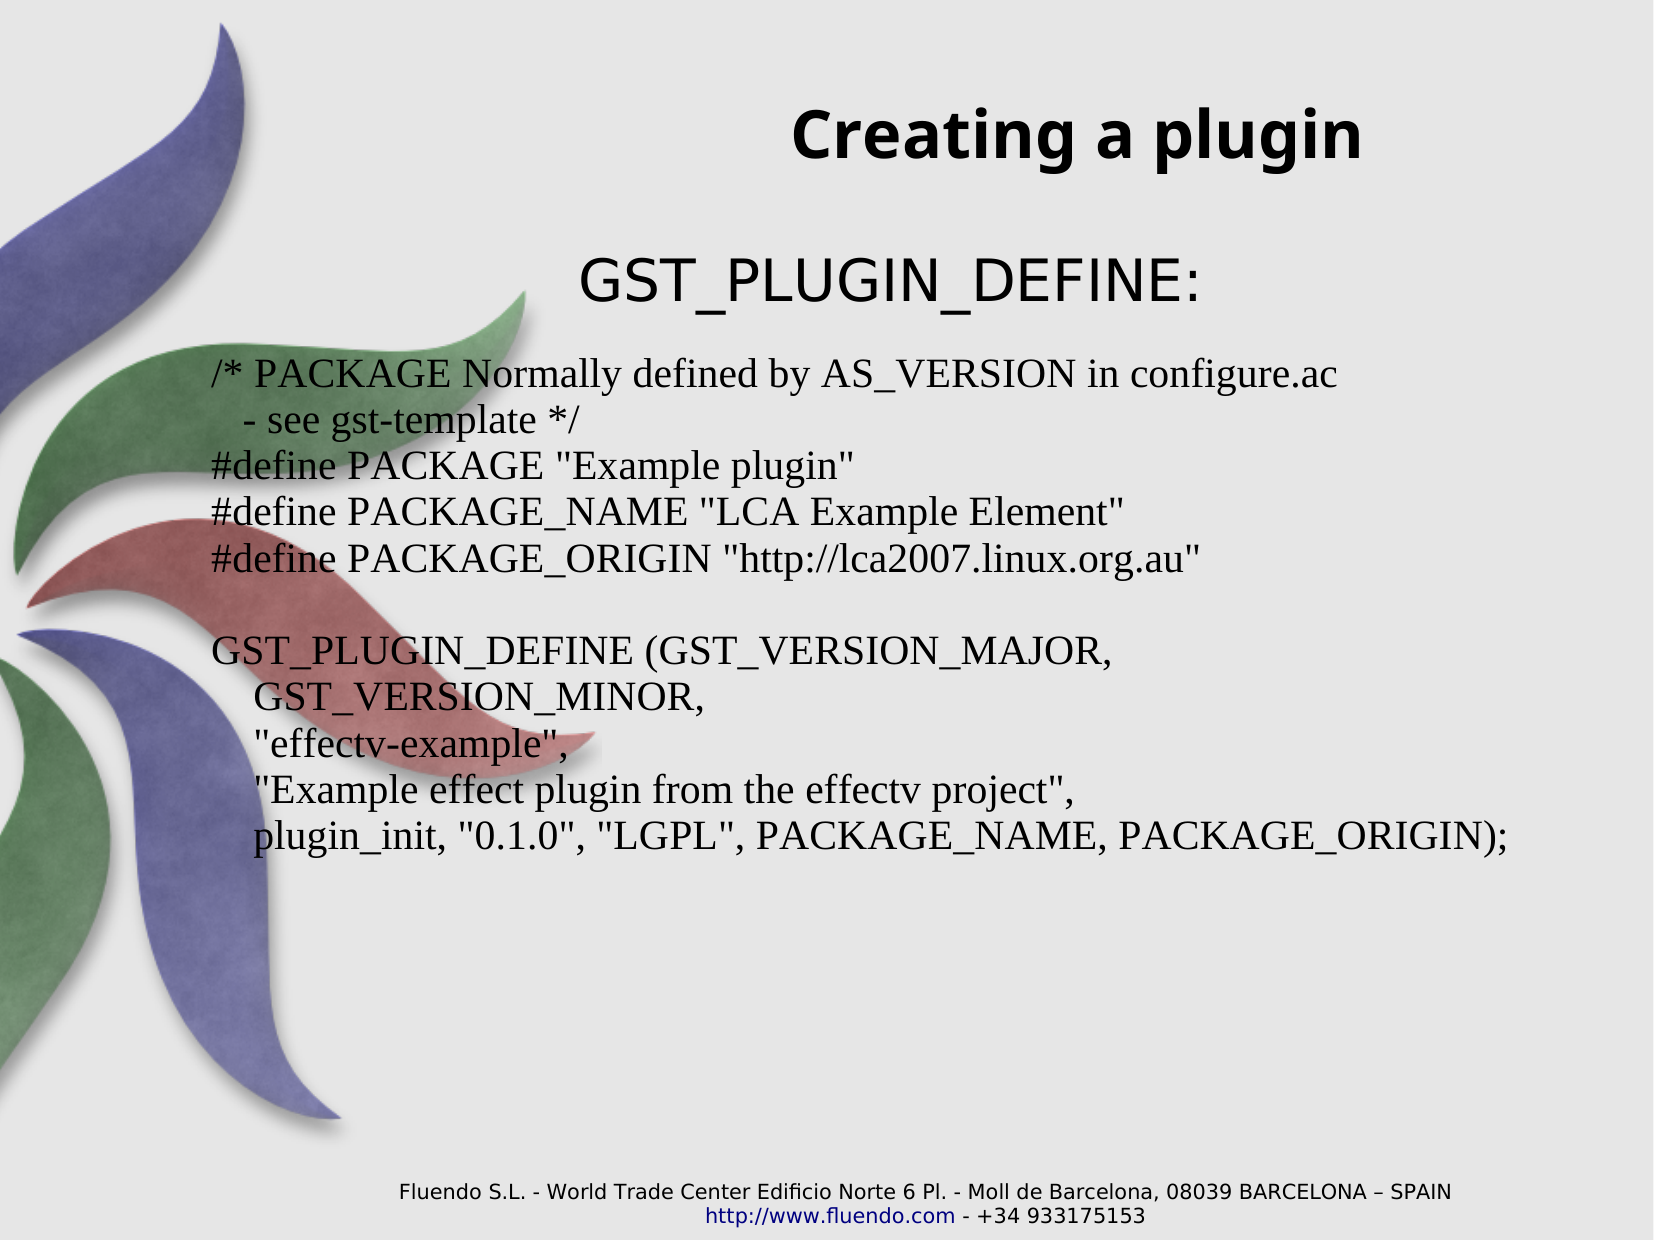

# Creating a plugin
GST_PLUGIN_DEFINE:
/* PACKAGE Normally defined by AS_VERSION in configure.ac
 - see gst-template */
#define PACKAGE "Example plugin"
#define PACKAGE_NAME "LCA Example Element"
#define PACKAGE_ORIGIN "http://lca2007.linux.org.au"
GST_PLUGIN_DEFINE (GST_VERSION_MAJOR,
 GST_VERSION_MINOR,
 "effectv-example",
 "Example effect plugin from the effectv project",
 plugin_init, "0.1.0", "LGPL", PACKAGE_NAME, PACKAGE_ORIGIN);